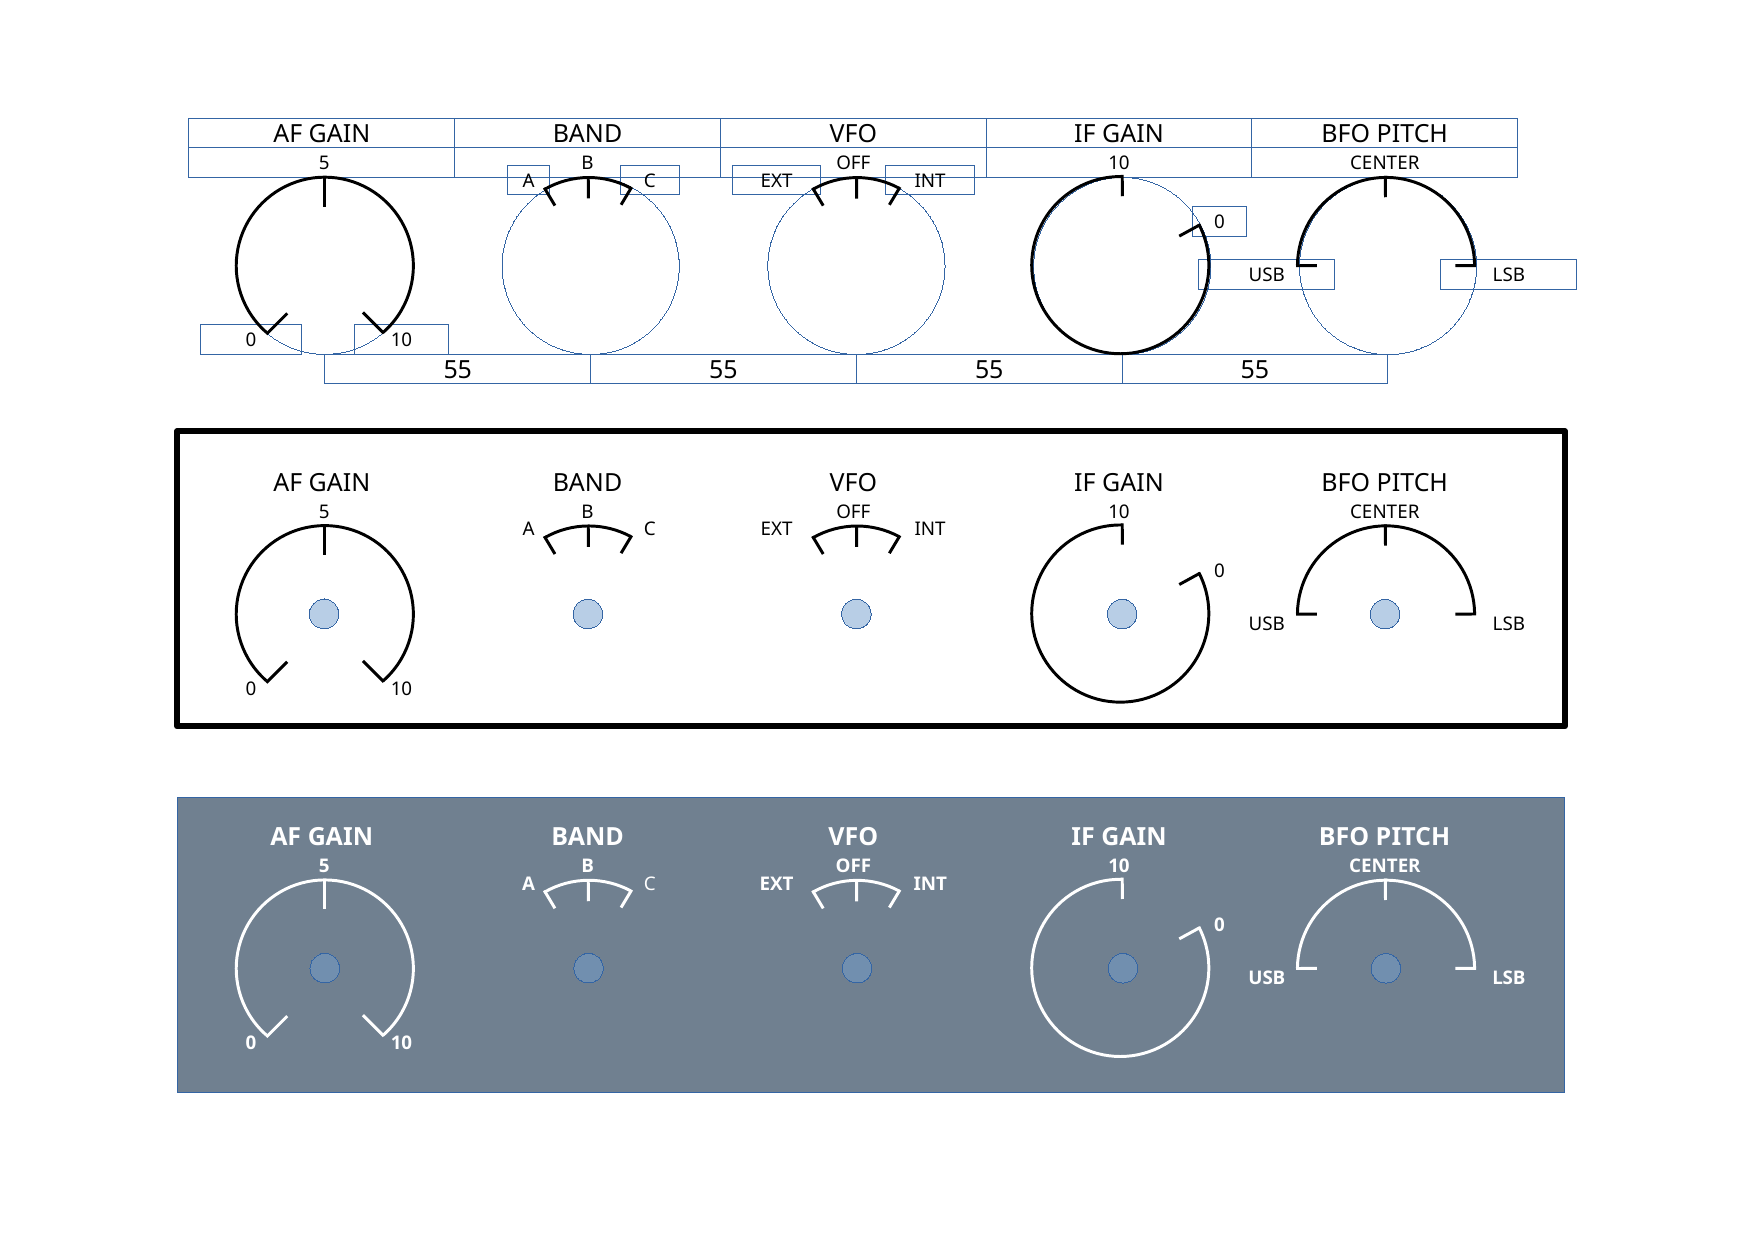

AF GAIN
BAND
VFO
IF GAIN
BFO PITCH
 5
B
OFF
10
CENTER
A
C
EXT
INT
0
USB
LSB
0
10
55
55
55
55
AF GAIN
BAND
VFO
IF GAIN
BFO PITCH
 5
B
OFF
10
CENTER
A
C
EXT
INT
0
USB
LSB
0
10
AF GAIN
BAND
VFO
IF GAIN
BFO PITCH
 5
B
OFF
10
CENTER
A
C
EXT
INT
0
USB
LSB
0
10